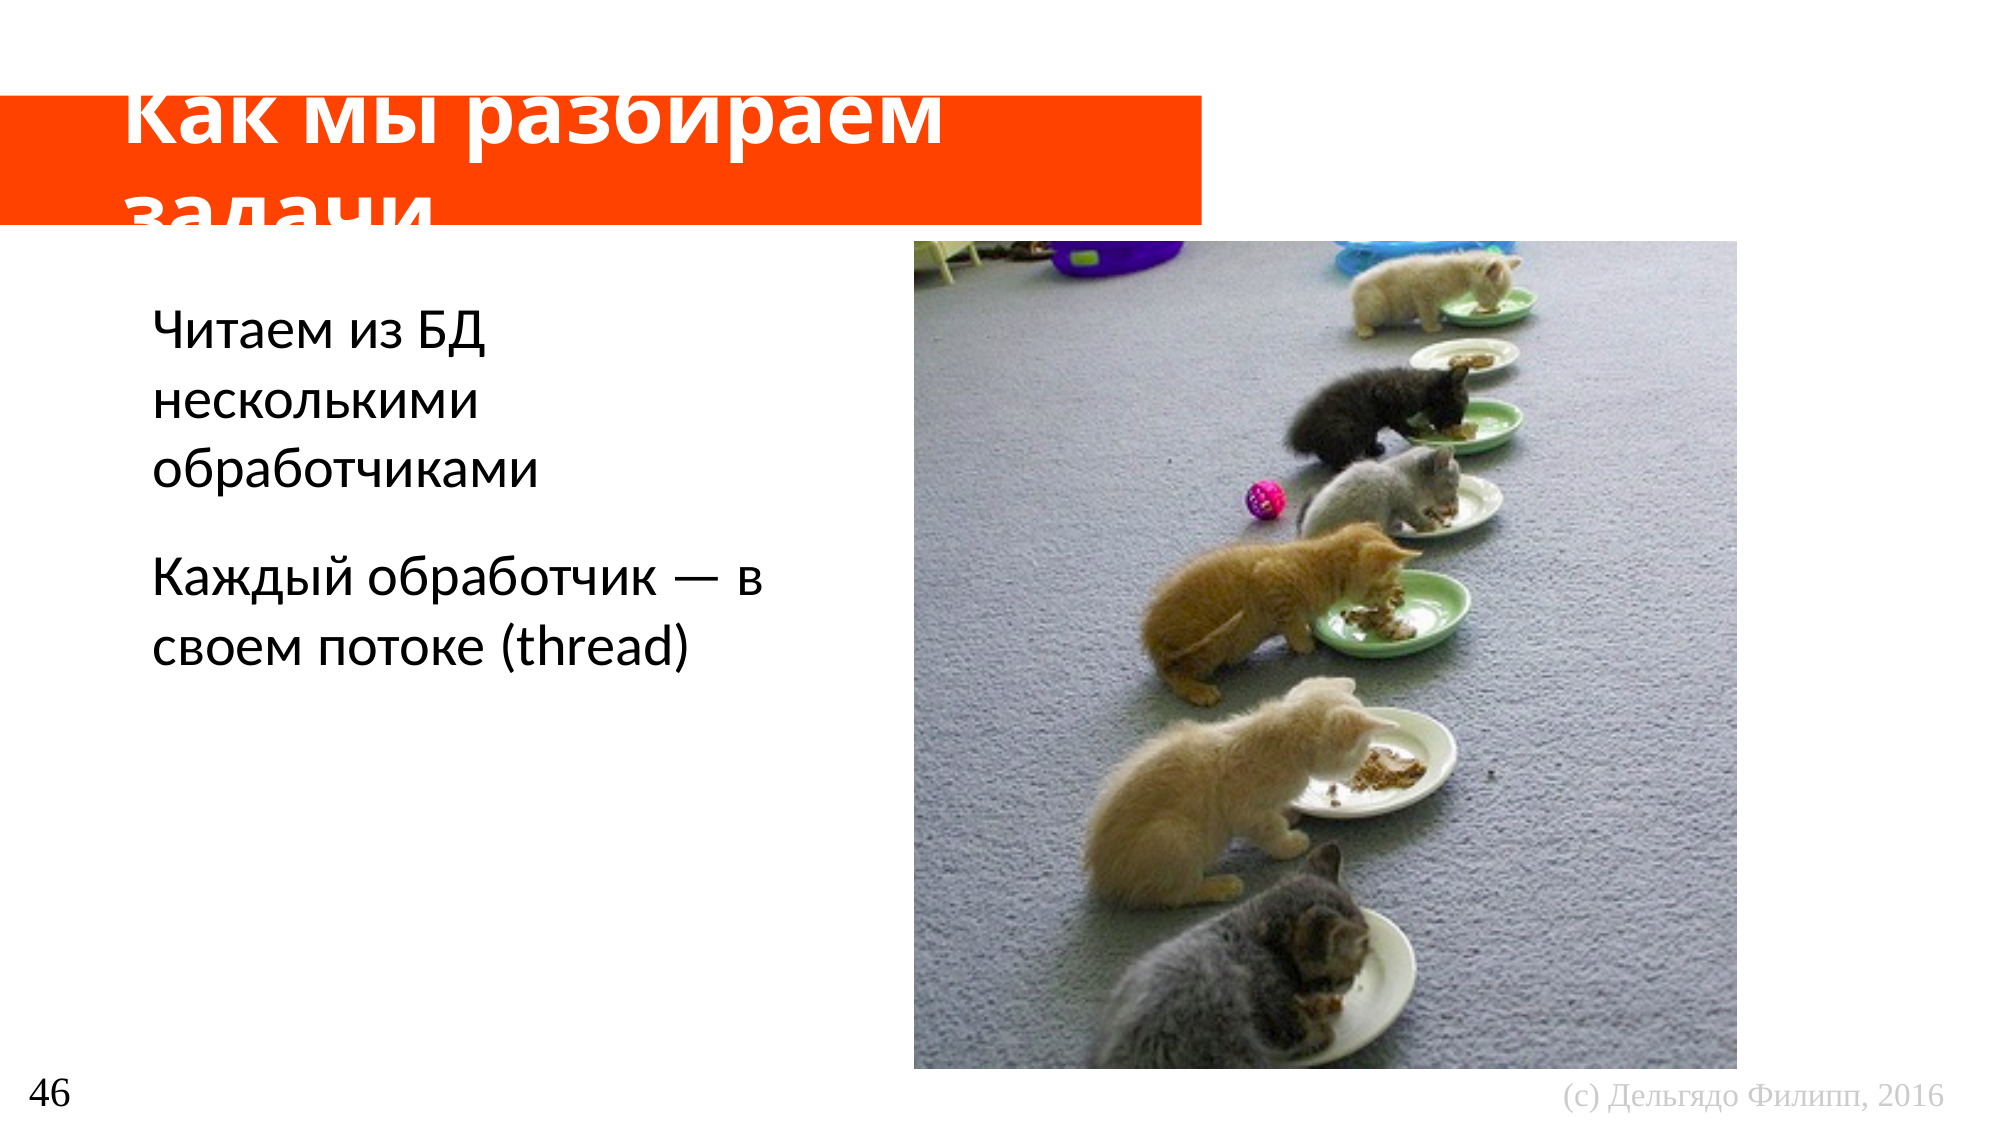

# Как мы разбираем задачи
Читаем из БД
несколькими обработчиками
Каждый обработчик — в своем потоке (thread)
46
(c) Дельгядо Филипп, 2016